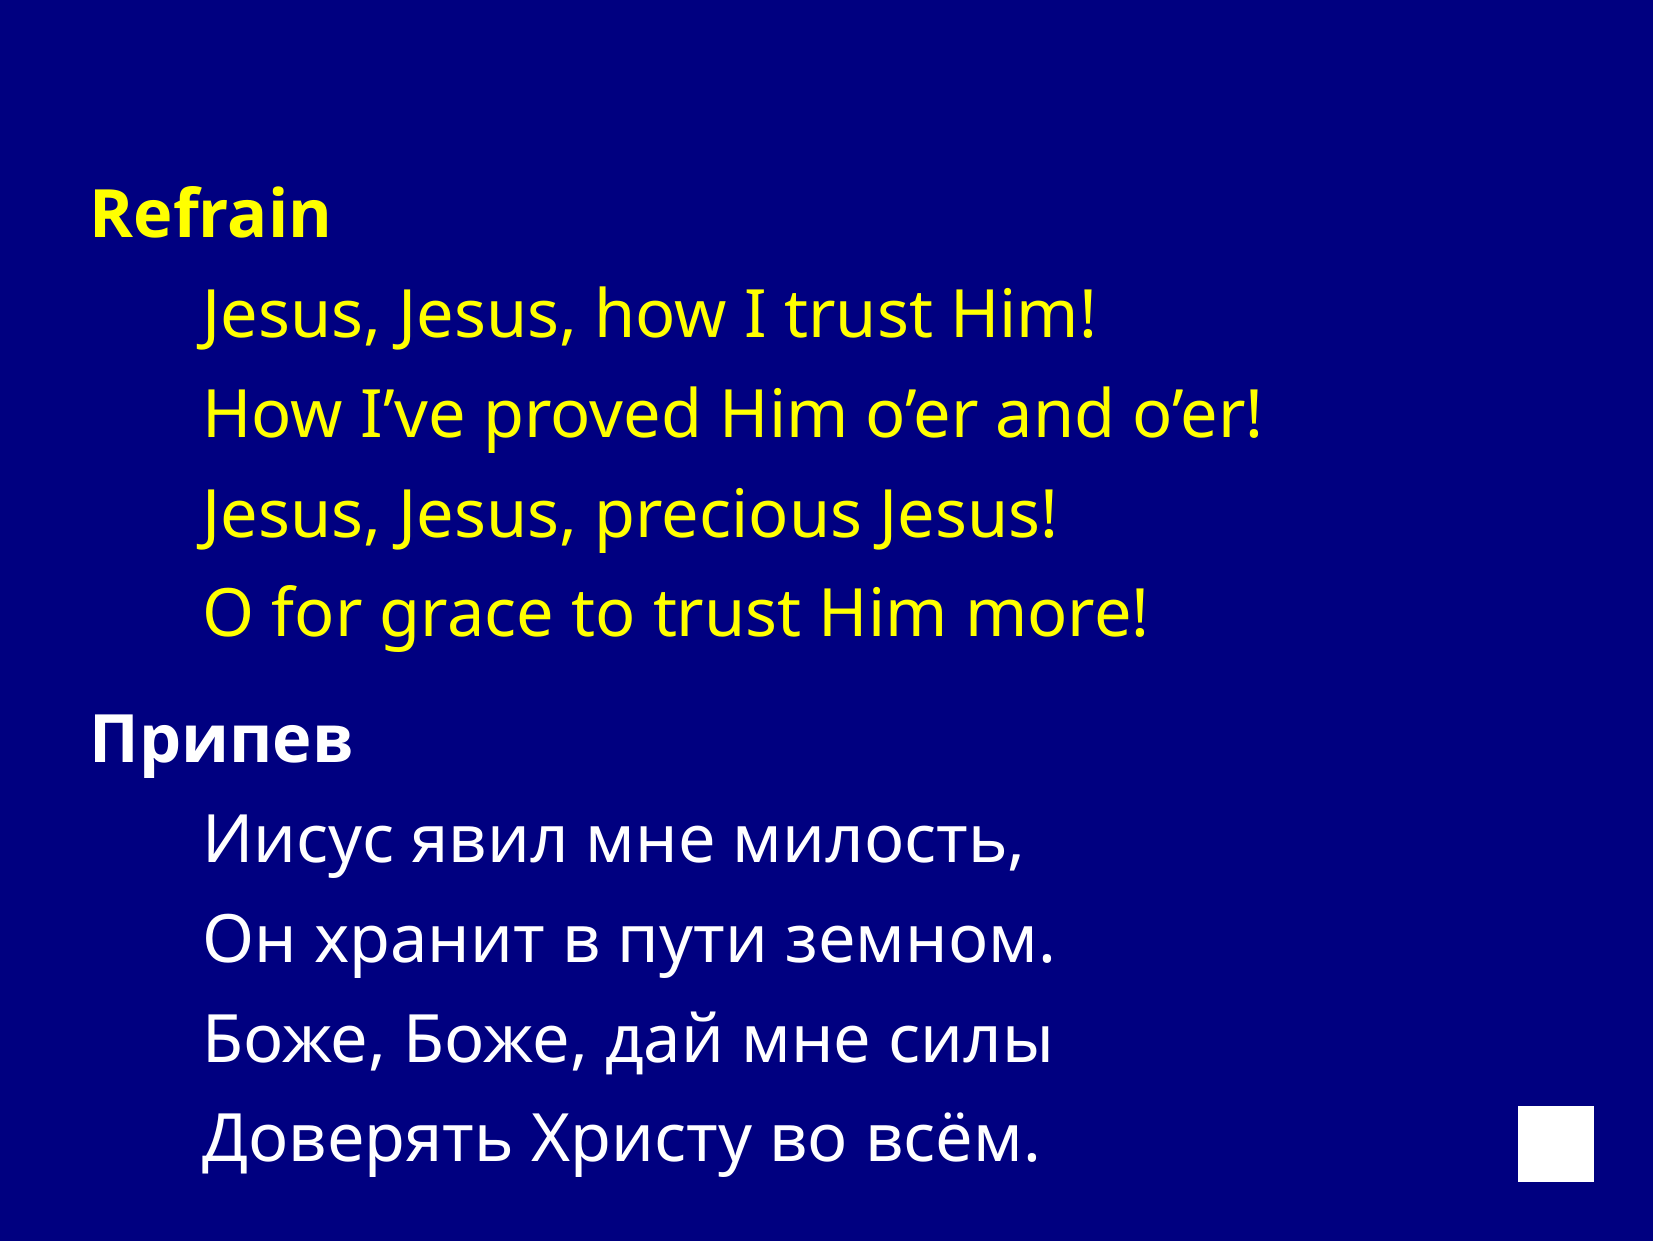

Refrain
	Jesus, Jesus, how I trust Him!
	How I’ve proved Him o’er and o’er!
	Jesus, Jesus, precious Jesus!
	O for grace to trust Him more!
Припев
	Иисус явил мне милость,
	Он хранит в пути земном.
	Боже, Боже, дай мне силы
	Доверять Христу во всём.